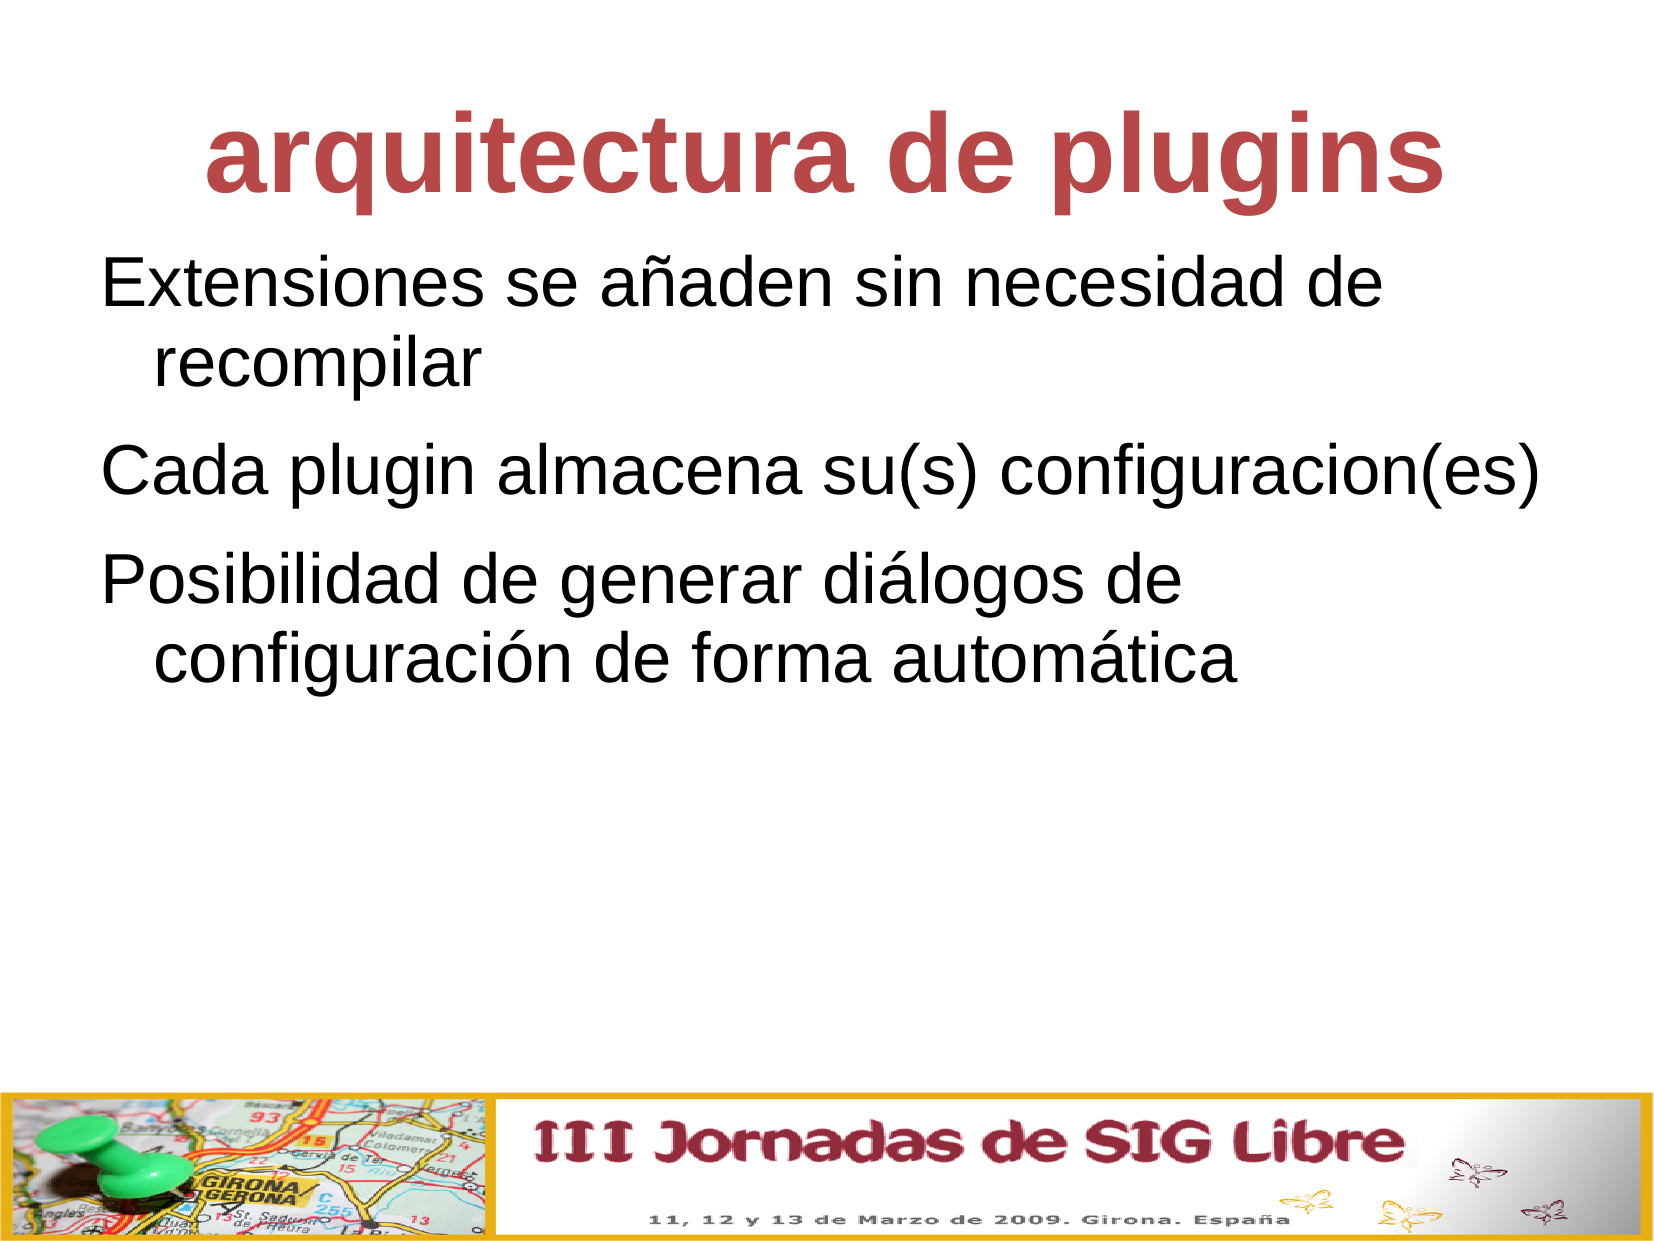

# arquitectura de plugins
Extensiones se añaden sin necesidad de recompilar
Cada plugin almacena su(s) configuracion(es)
Posibilidad de generar diálogos de configuración de forma automática